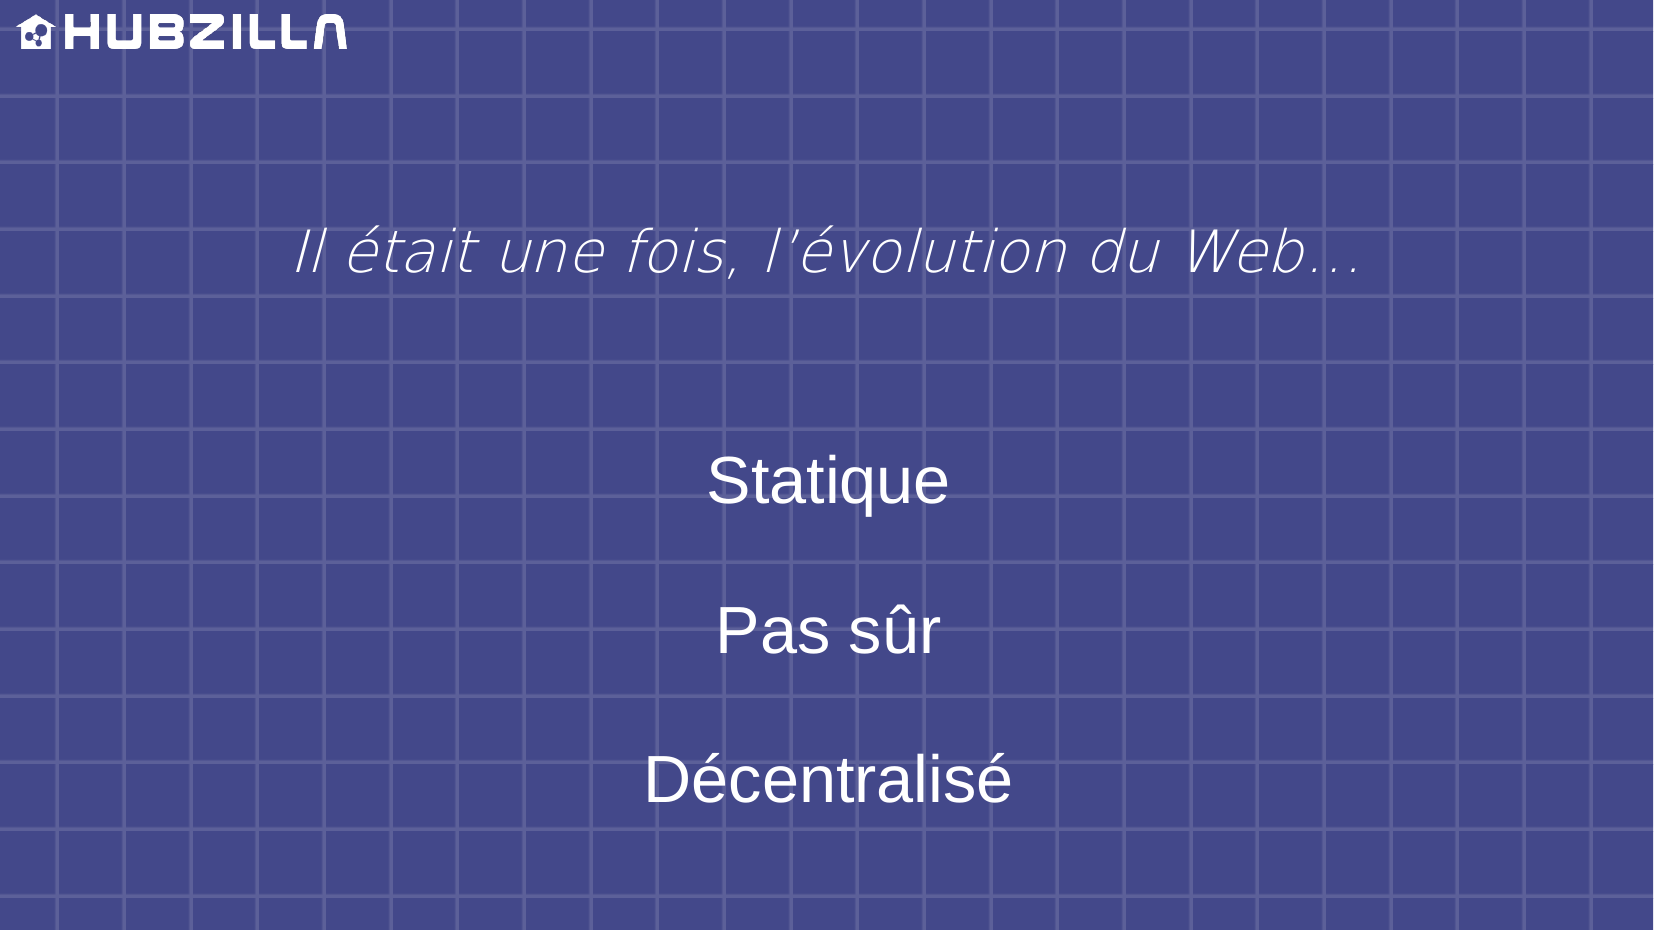

Il était une fois, l’évolution du Web…
Statique
Pas sûr
Décentralisé